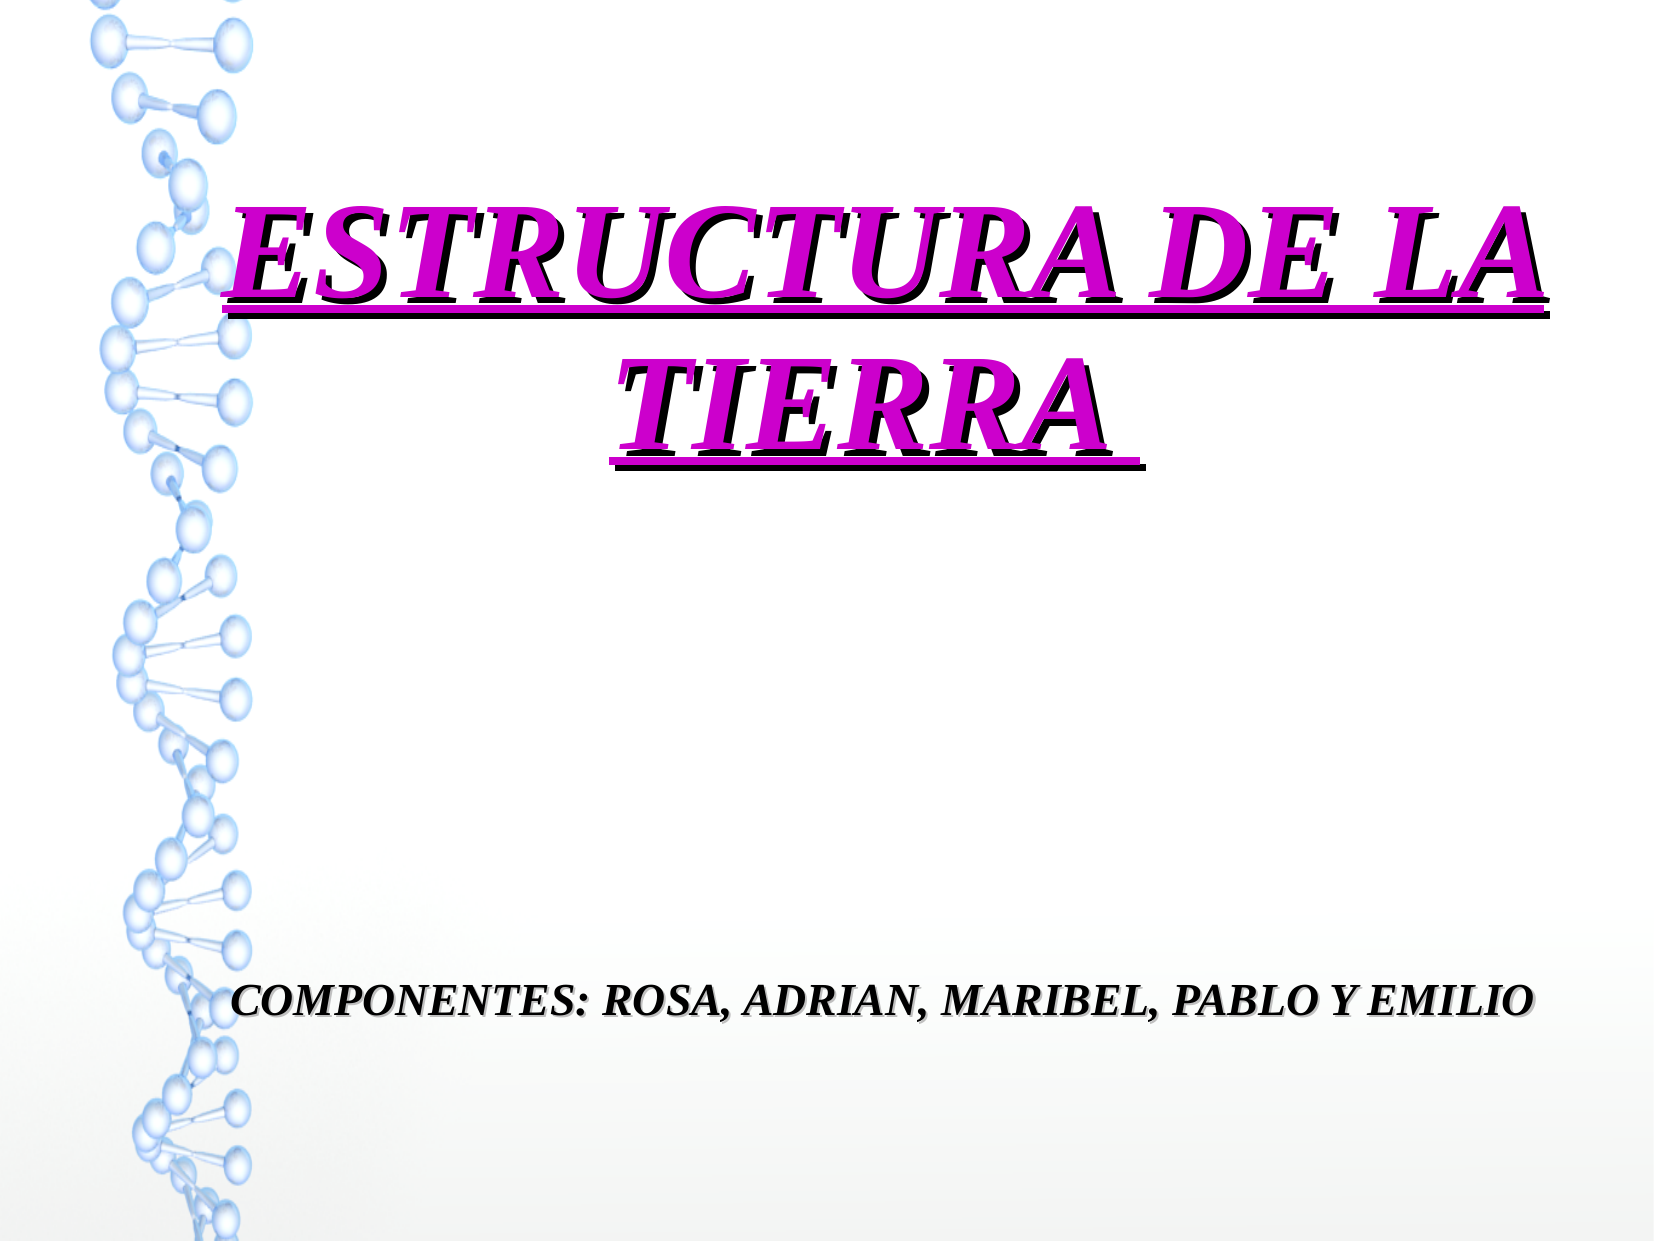

# ESTRUCTURA DE LA TIERRA
COMPONENTES: ROSA, ADRIAN, MARIBEL, PABLO Y EMILIO